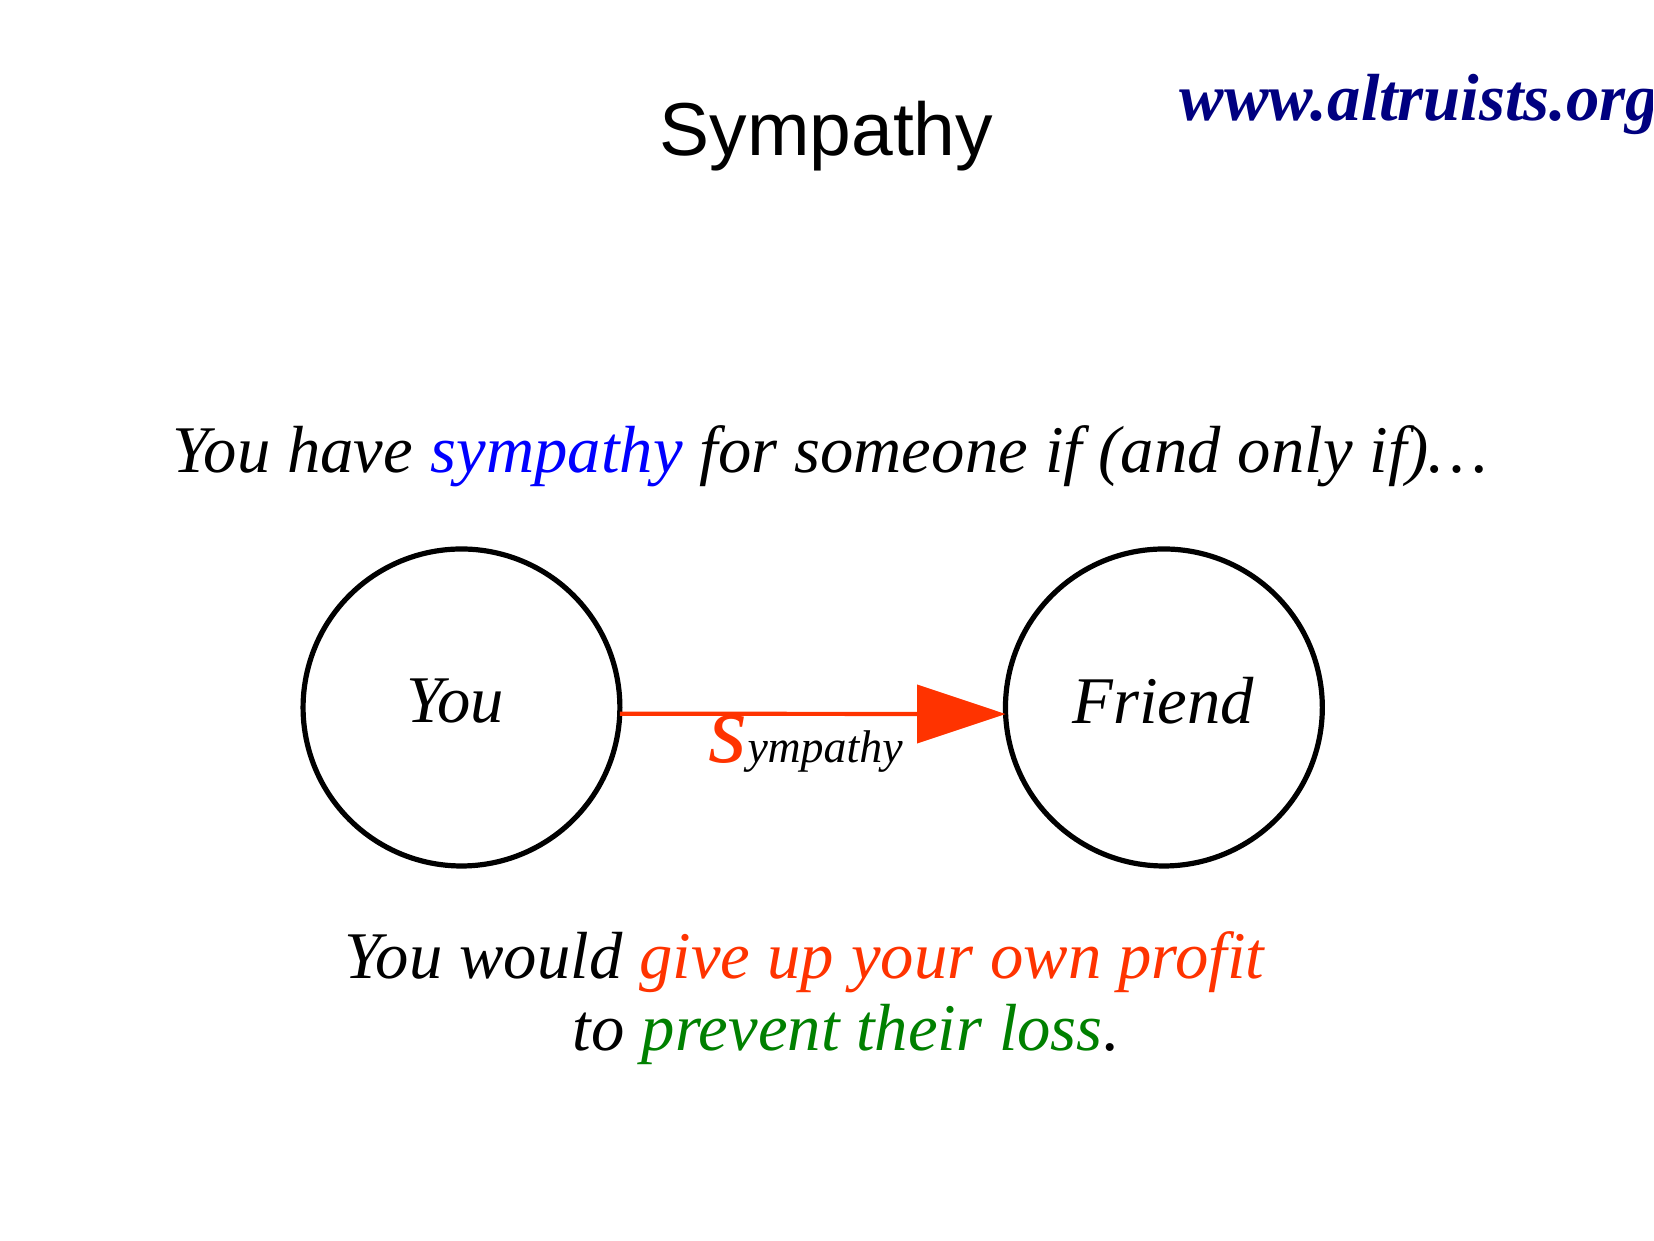

# Sympathy
www.altruists.org/355
You have sympathy for someone if (and only if)…
You
Friend
sympathy
 You would give up your own profit to prevent their loss.